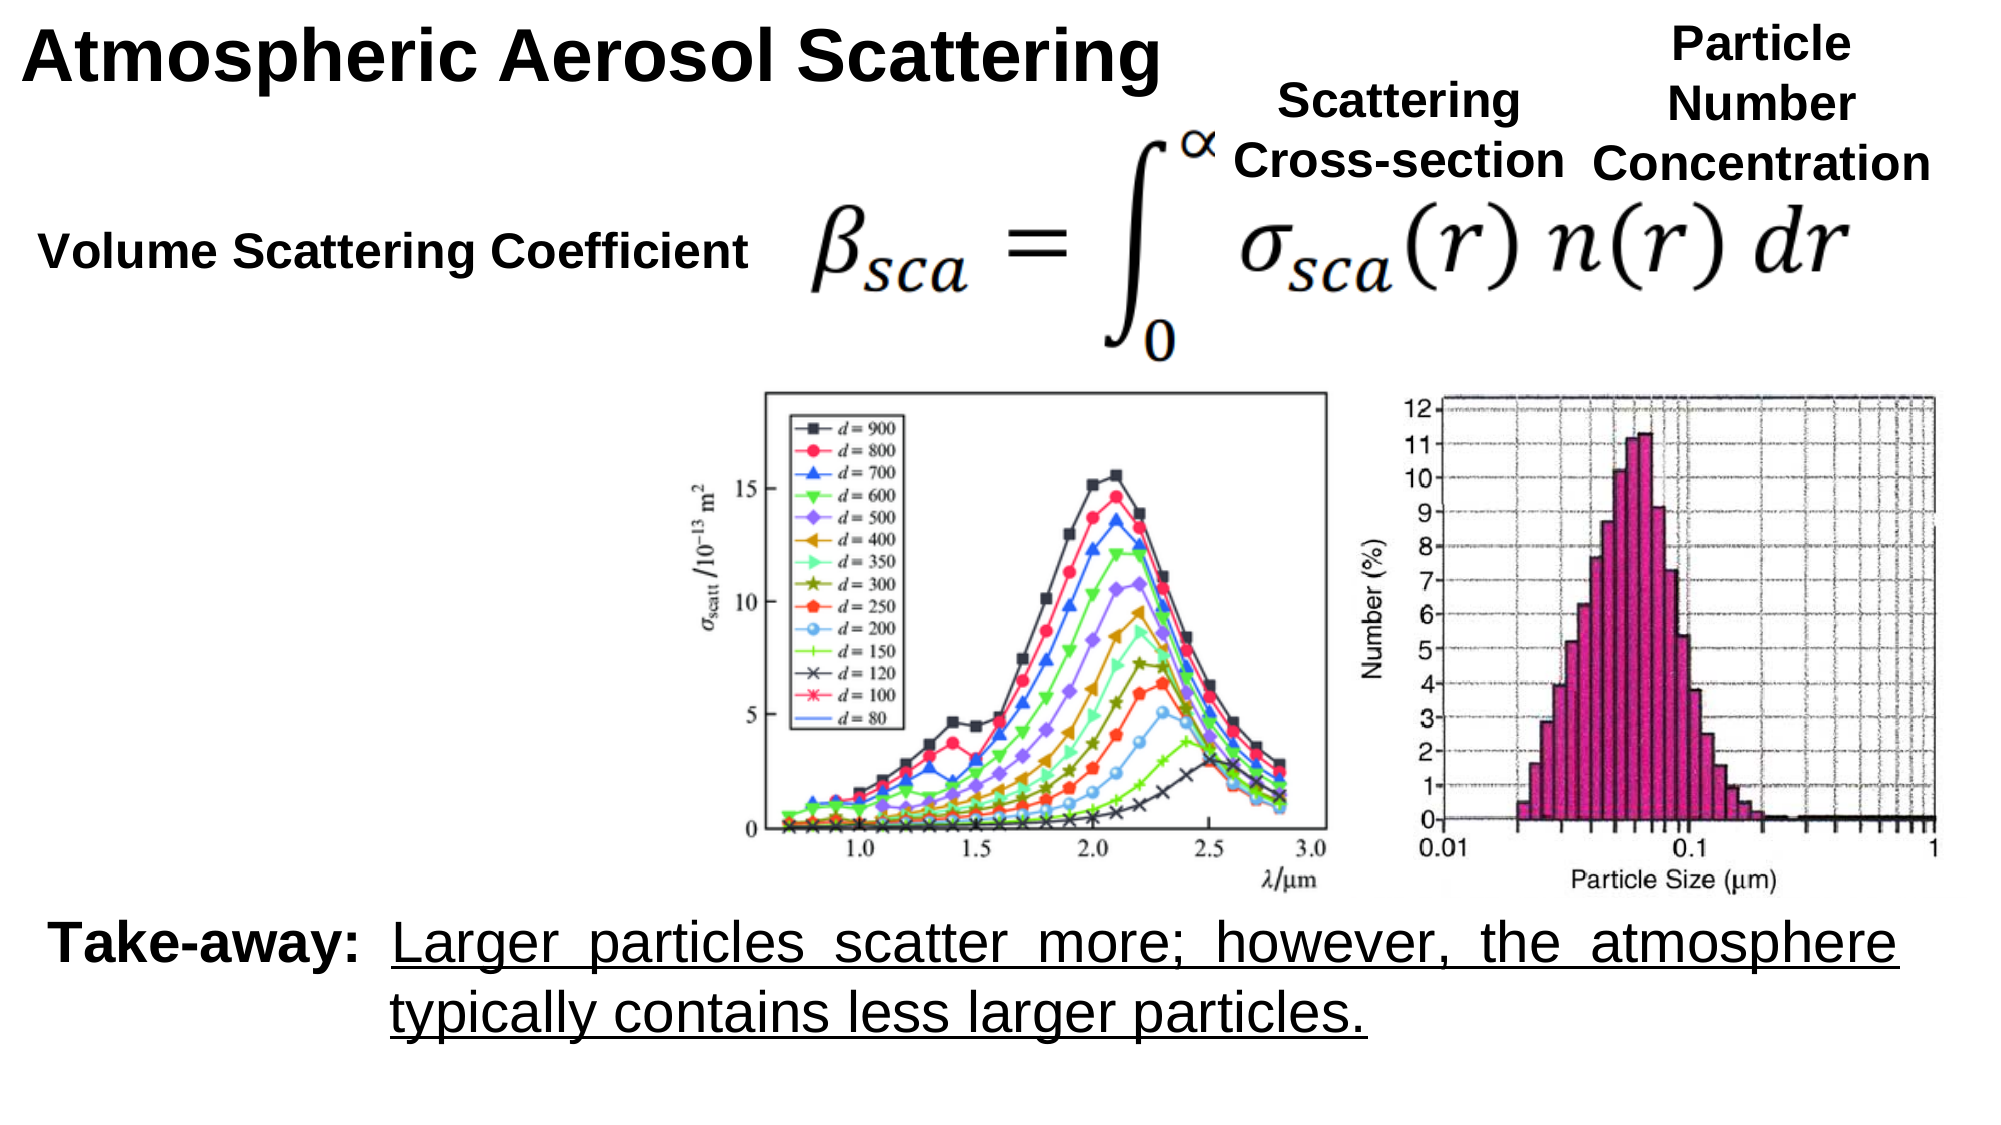

Particle Number Concentration
Atmospheric Aerosol Scattering
Scattering Cross-section
Volume Scattering Coefficient
Take-away: Larger particles scatter more; however, the atmosphere typically contains less larger particles.